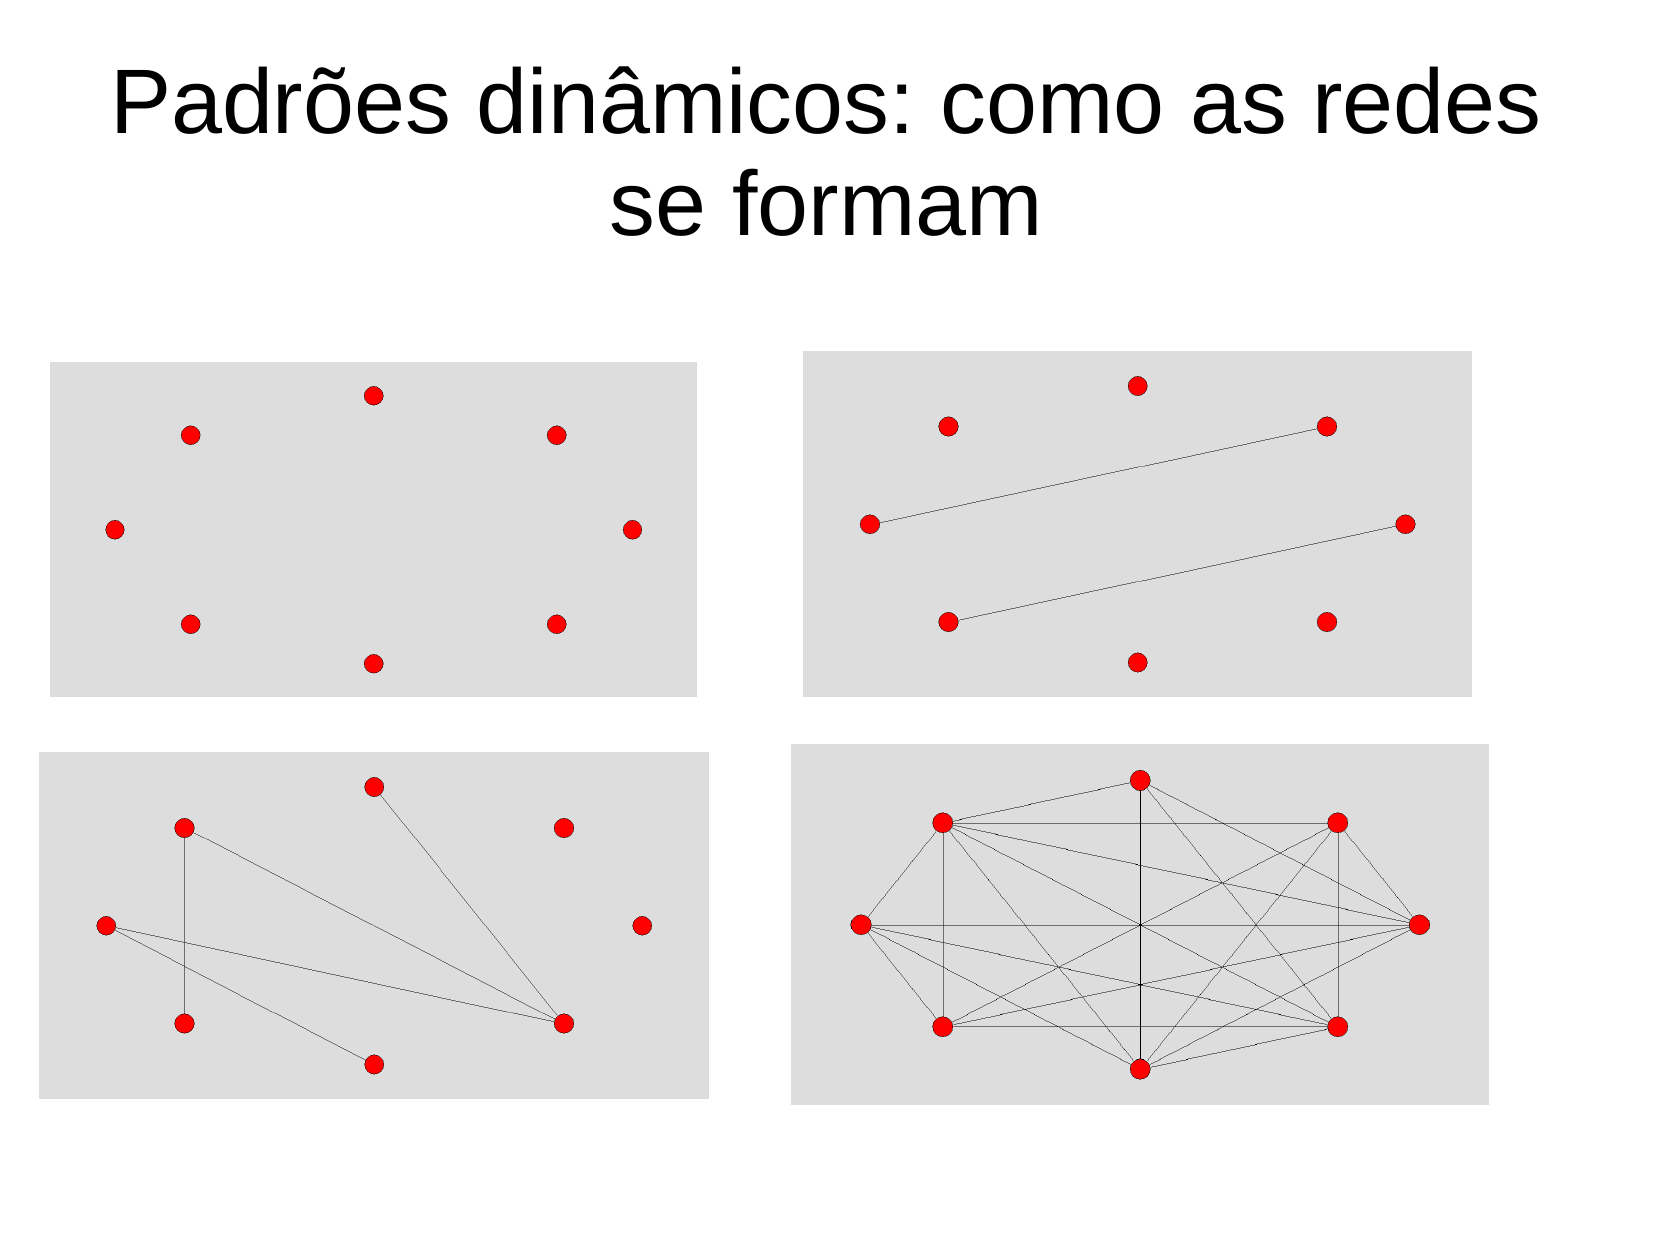

# Padrões dinâmicos: como as redes se formam